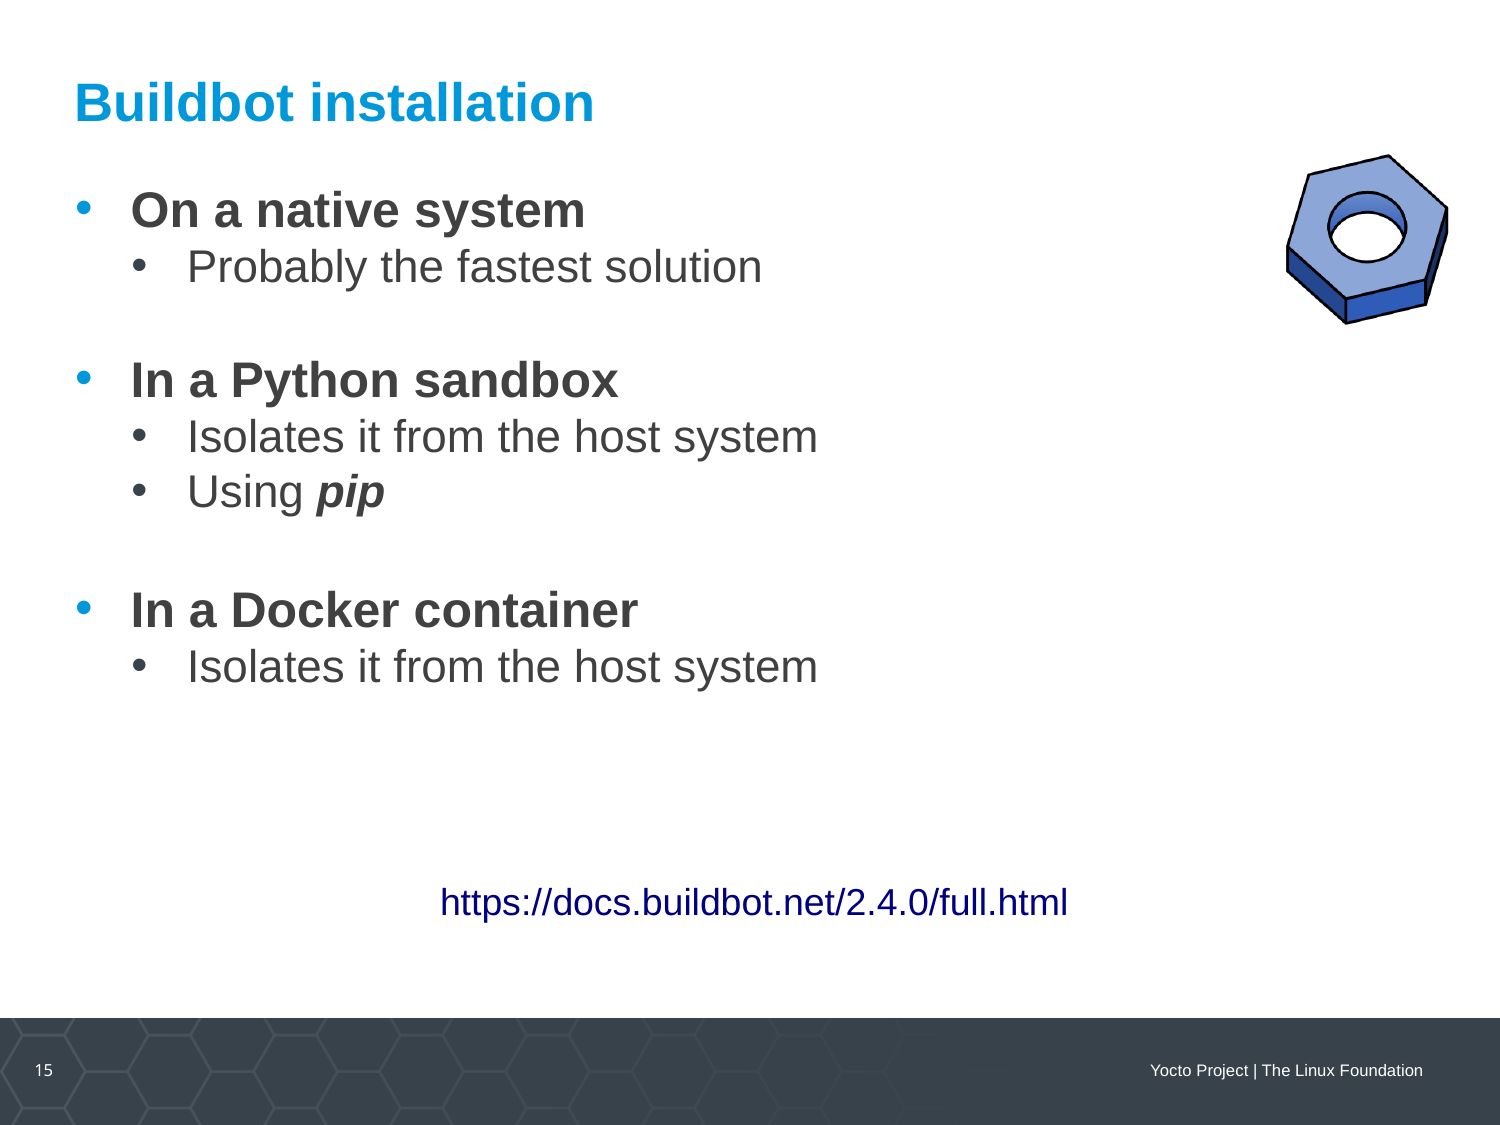

Buildbot installation
On a native system
Probably the fastest solution
In a Python sandbox
Isolates it from the host system
Using pip
In a Docker container
Isolates it from the host system
https://docs.buildbot.net/2.4.0/full.html